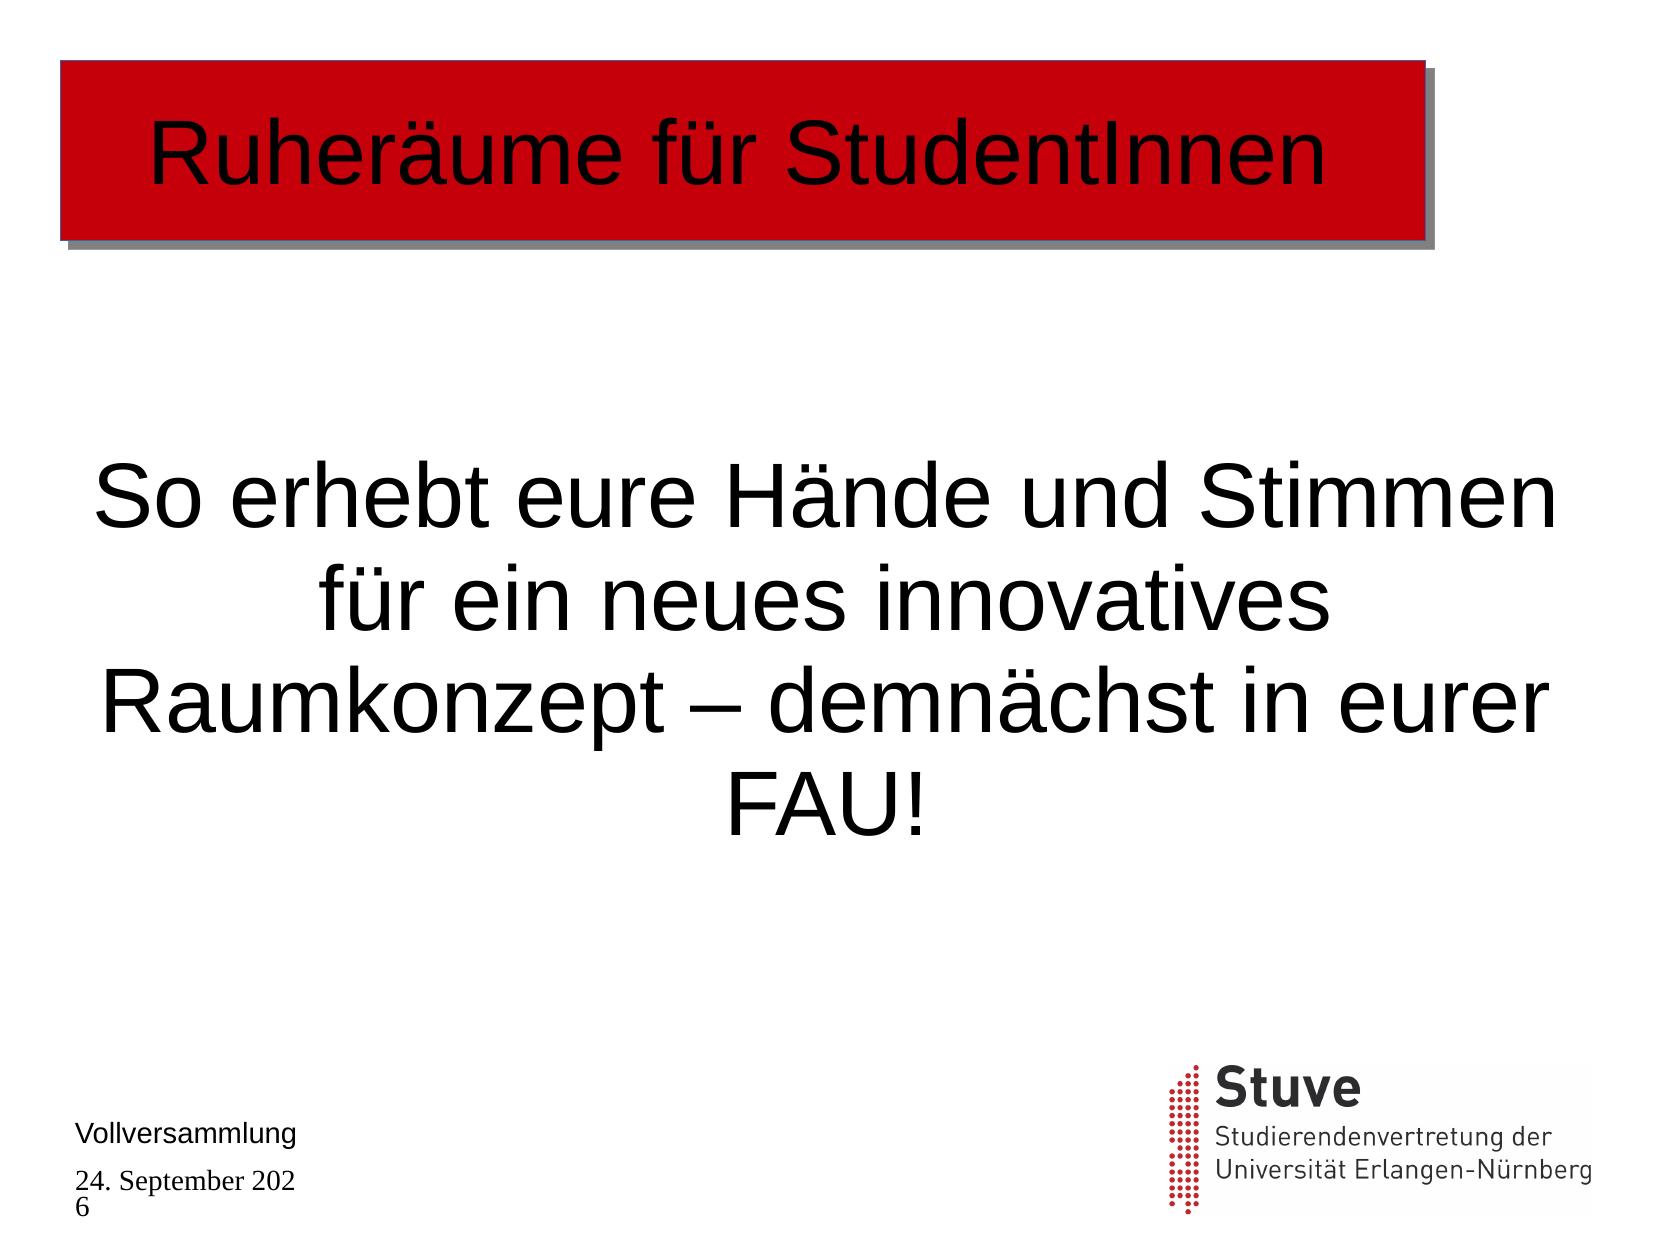

# Ruheräume für StudentInnen
So erhebt eure Hände und Stimmen für ein neues innovatives Raumkonzept – demnächst in eurer FAU!